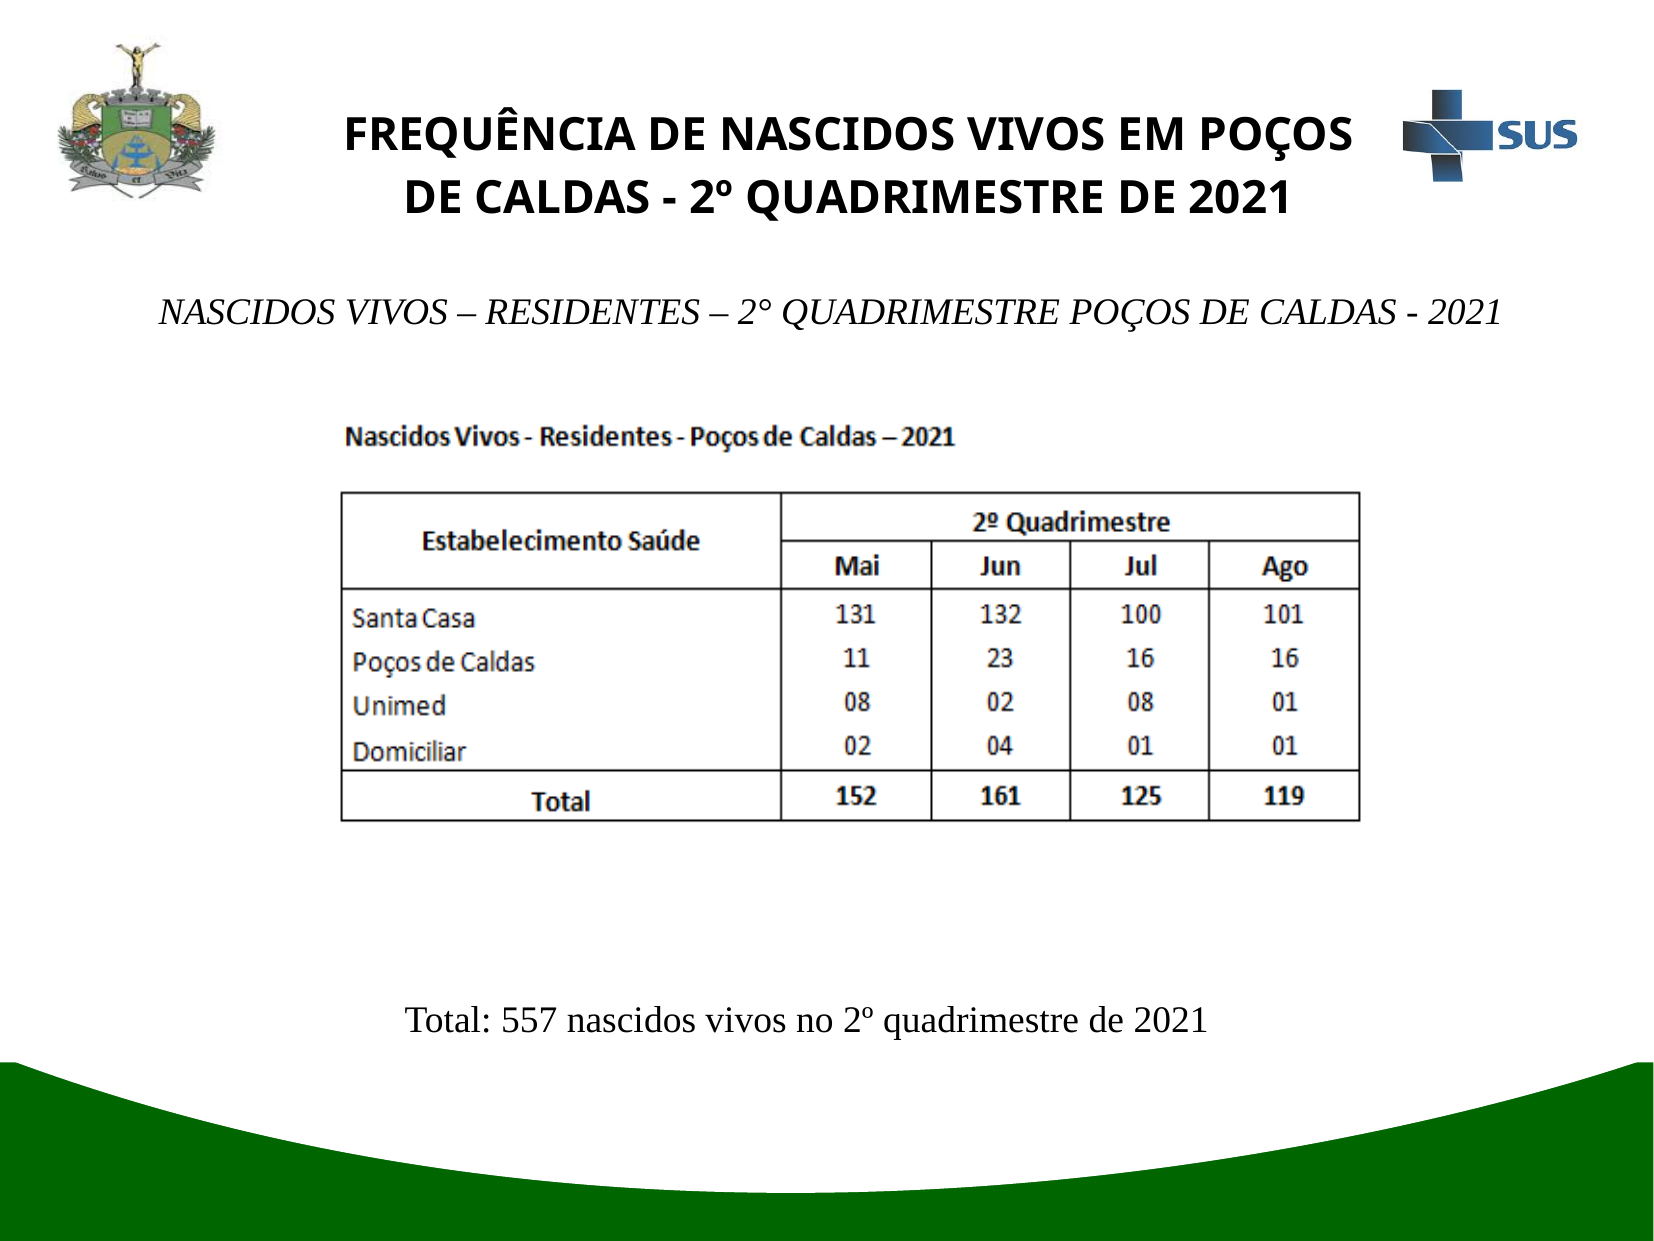

FREQUÊNCIA DE NASCIDOS VIVOS EM POÇOS DE CALDAS - 2º QUADRIMESTRE DE 2021
NASCIDOS VIVOS – RESIDENTES – 2° QUADRIMESTRE POÇOS DE CALDAS - 2021
Total: 557 nascidos vivos no 2º quadrimestre de 2021